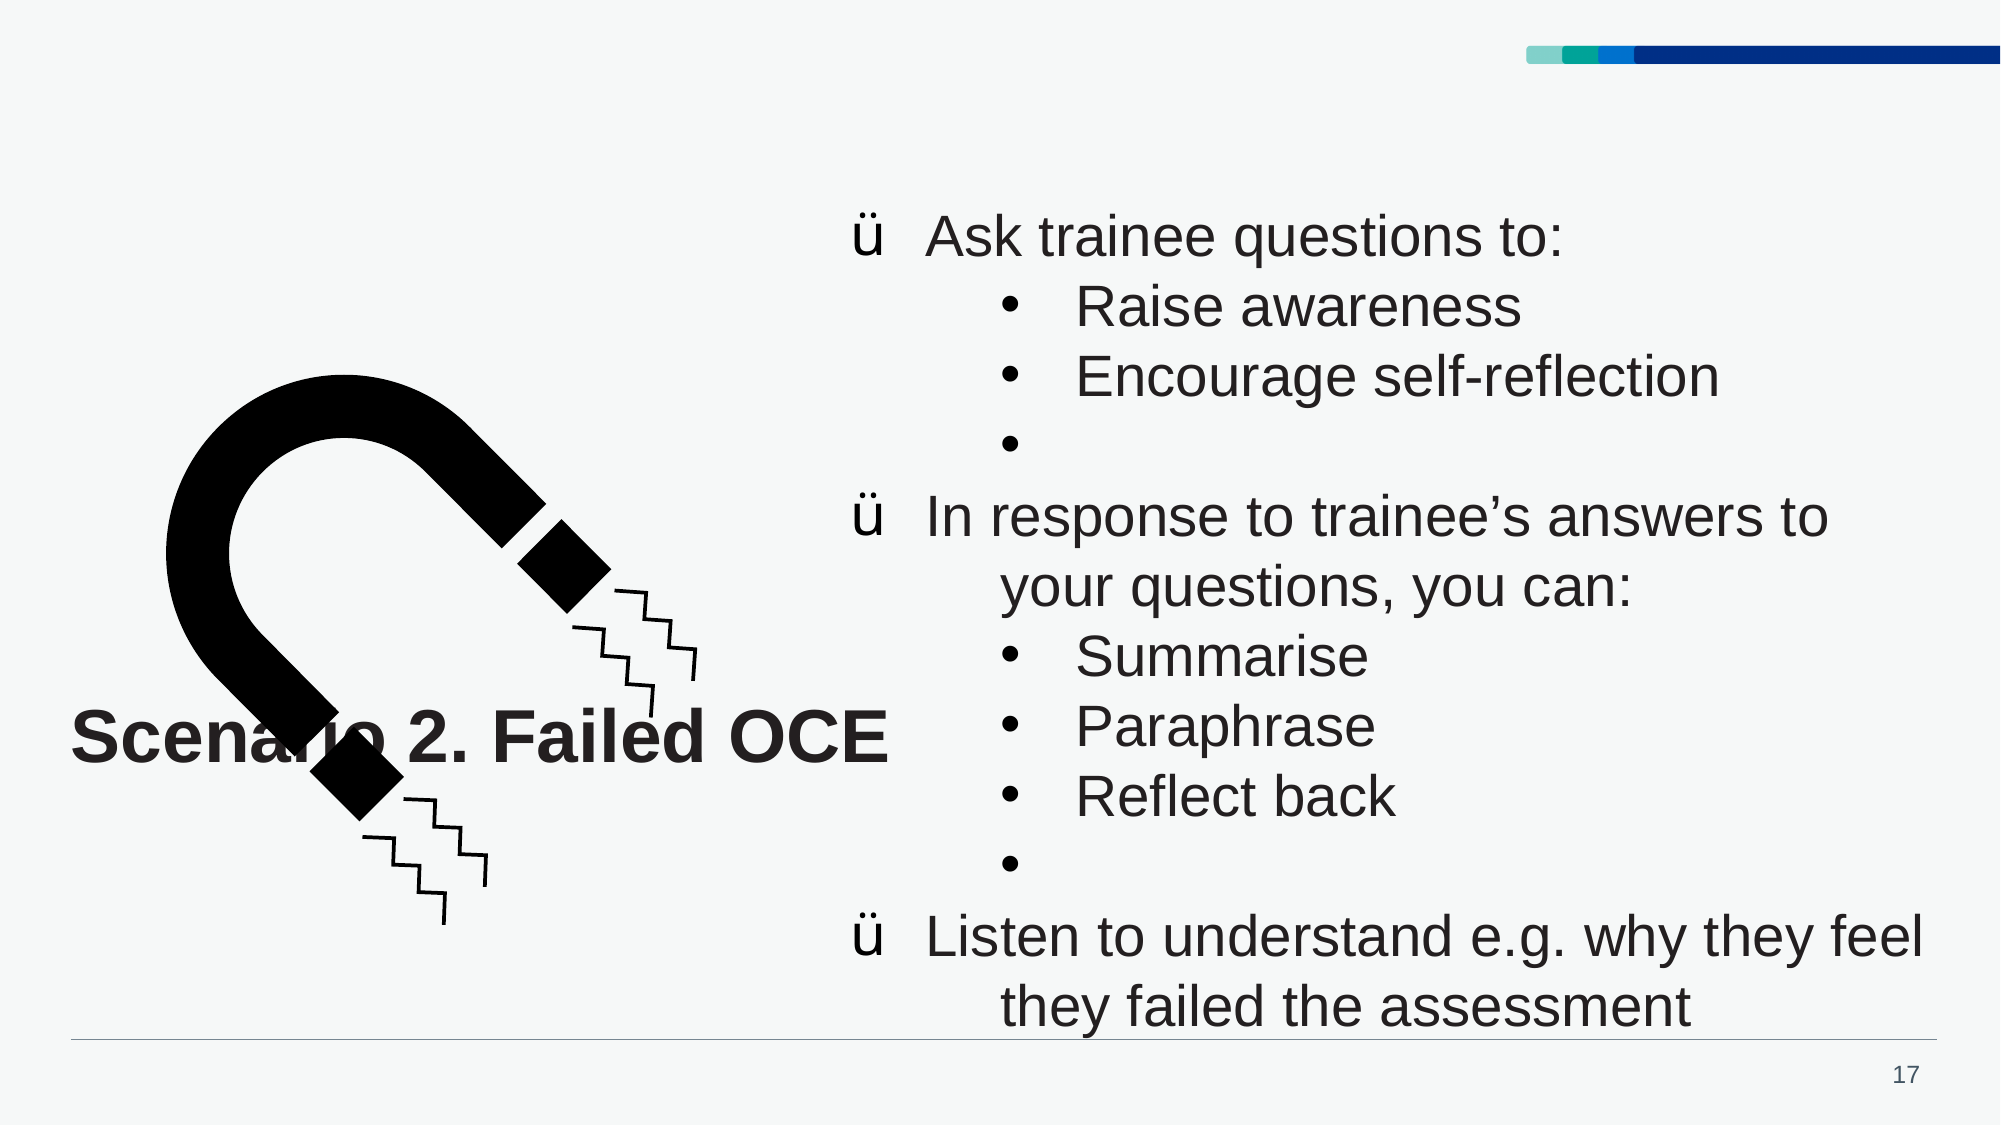

Ask trainee questions to:
Raise awareness
Encourage self-reflection
In response to trainee’s answers to your questions, you can:
Summarise
Paraphrase
Reflect back
Listen to understand e.g. why they feel they failed the assessment
# Scenario 2. Failed OCE